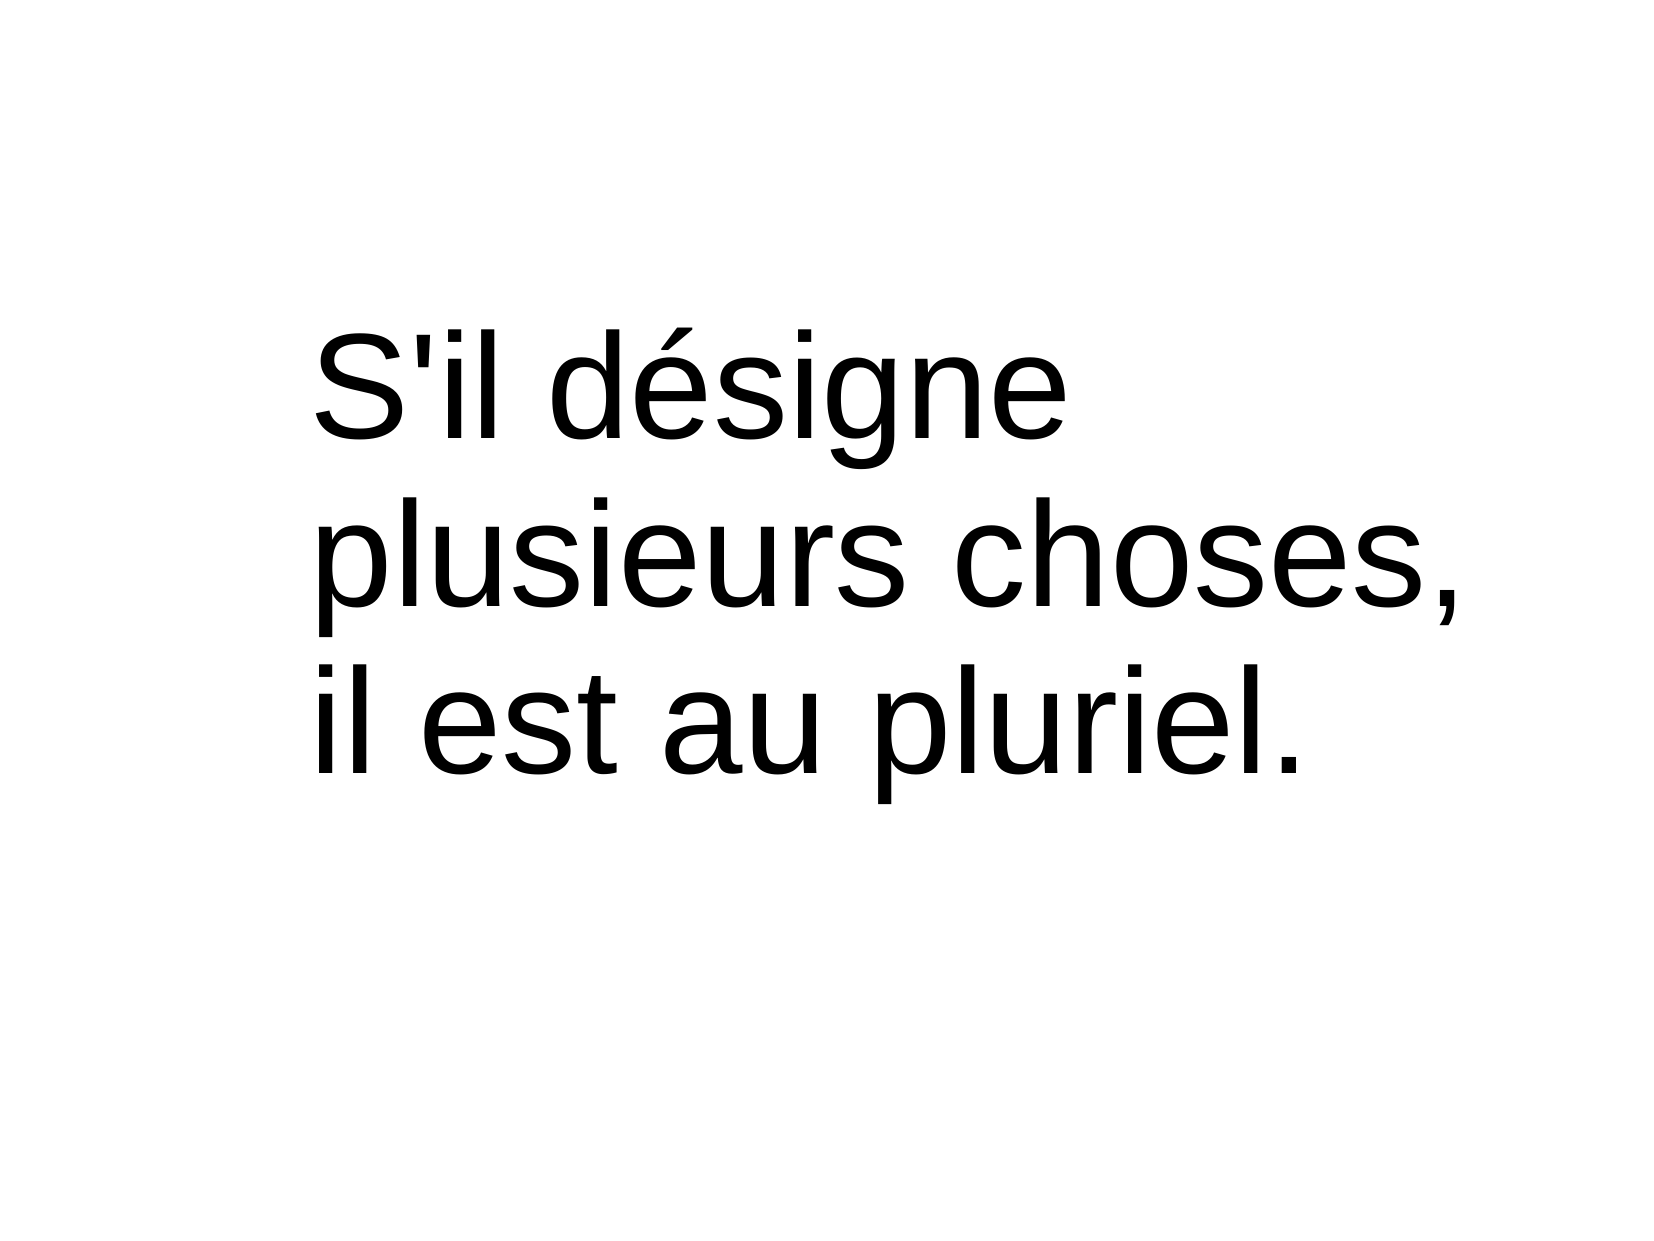

S'il désigne plusieurs choses, il est au pluriel.